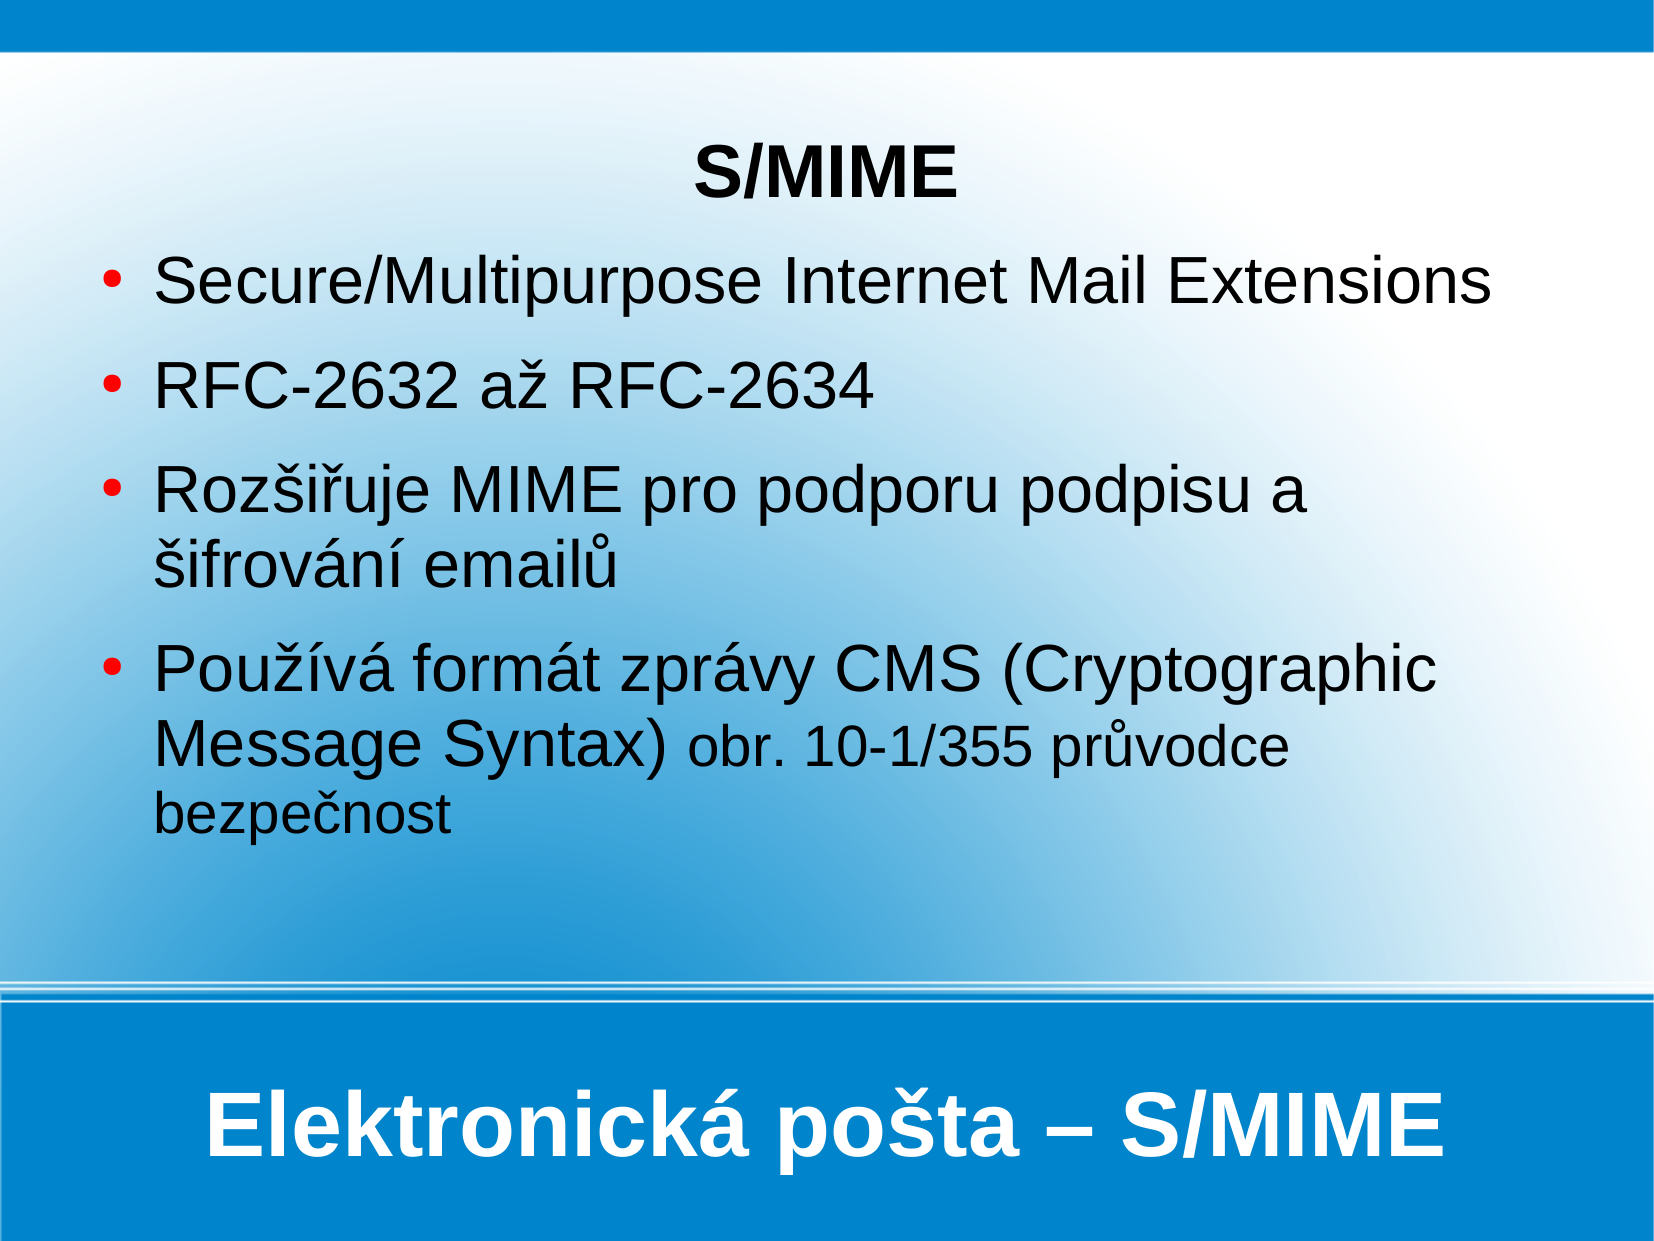

S/MIME
Secure/Multipurpose Internet Mail Extensions
RFC-2632 až RFC-2634
Rozšiřuje MIME pro podporu podpisu a šifrování emailů
Používá formát zprávy CMS (Cryptographic Message Syntax) obr. 10-1/355 průvodce bezpečnost
# Elektronická pošta – S/MIME